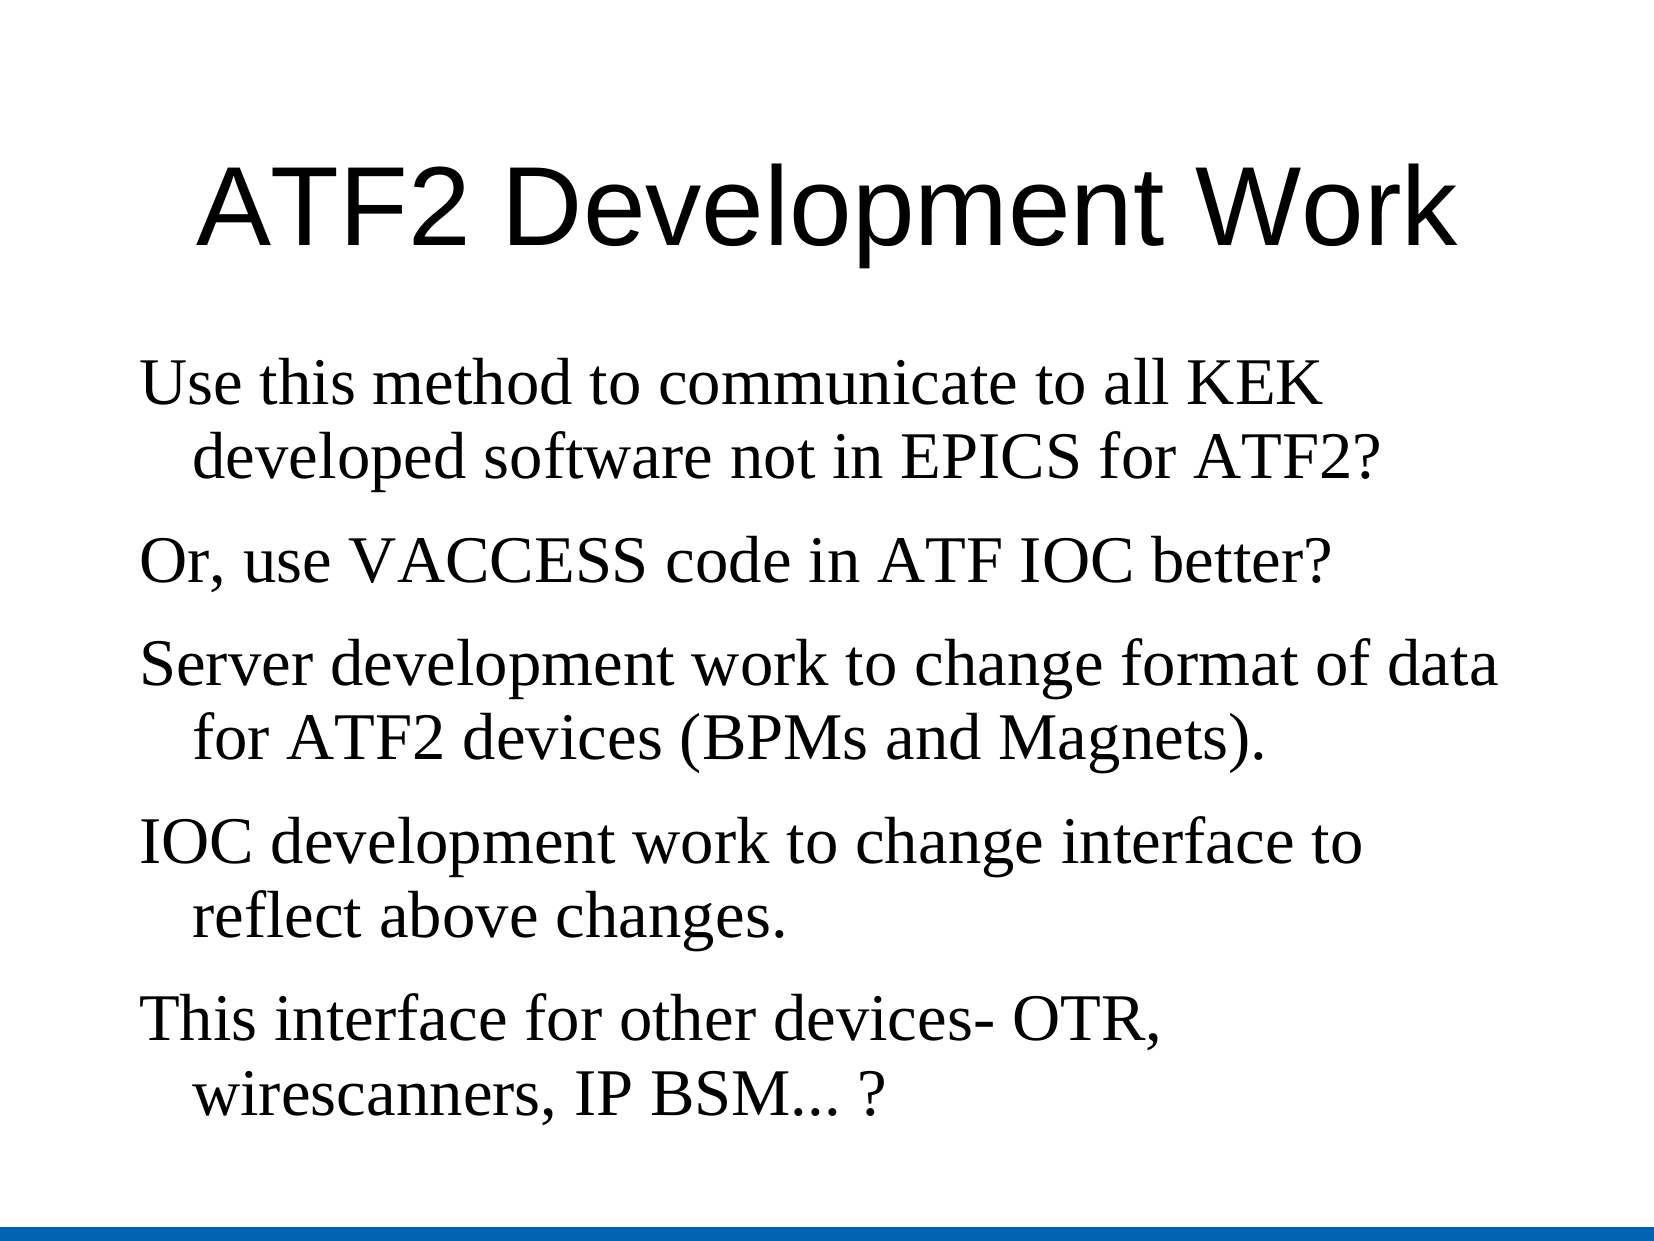

# ATF2 Development Work
Use this method to communicate to all KEK developed software not in EPICS for ATF2?
Or, use VACCESS code in ATF IOC better?
Server development work to change format of data for ATF2 devices (BPMs and Magnets).
IOC development work to change interface to reflect above changes.
This interface for other devices- OTR, wirescanners, IP BSM... ?